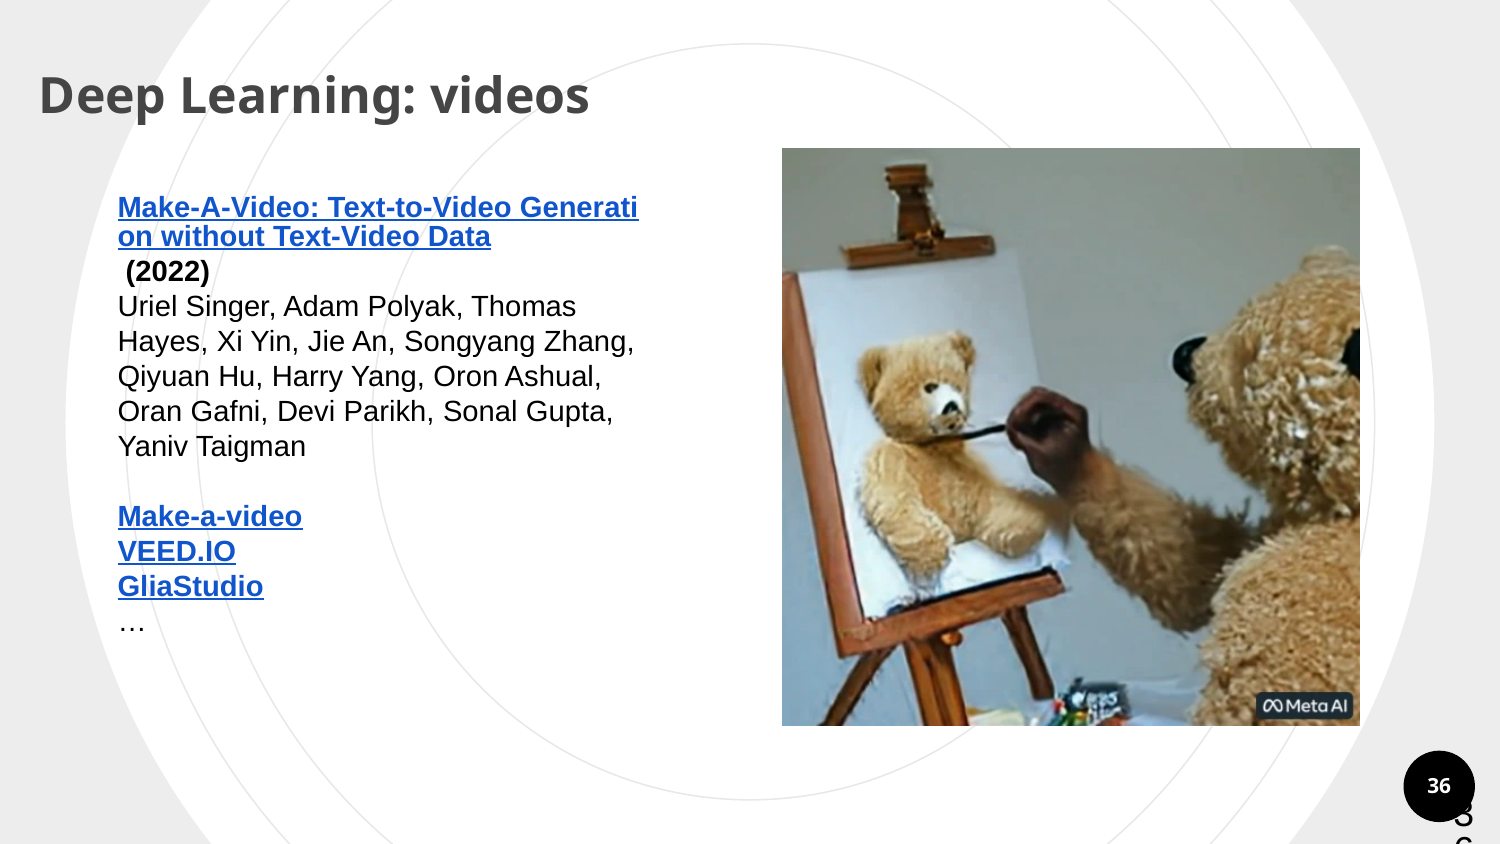

Deep Learning: videos
Make-A-Video: Text-to-Video Generation without Text-Video Data (2022)
Uriel Singer, Adam Polyak, Thomas Hayes, Xi Yin, Jie An, Songyang Zhang, Qiyuan Hu, Harry Yang, Oron Ashual, Oran Gafni, Devi Parikh, Sonal Gupta, Yaniv Taigman
Make-a-video
VEED.IO
GliaStudio
…